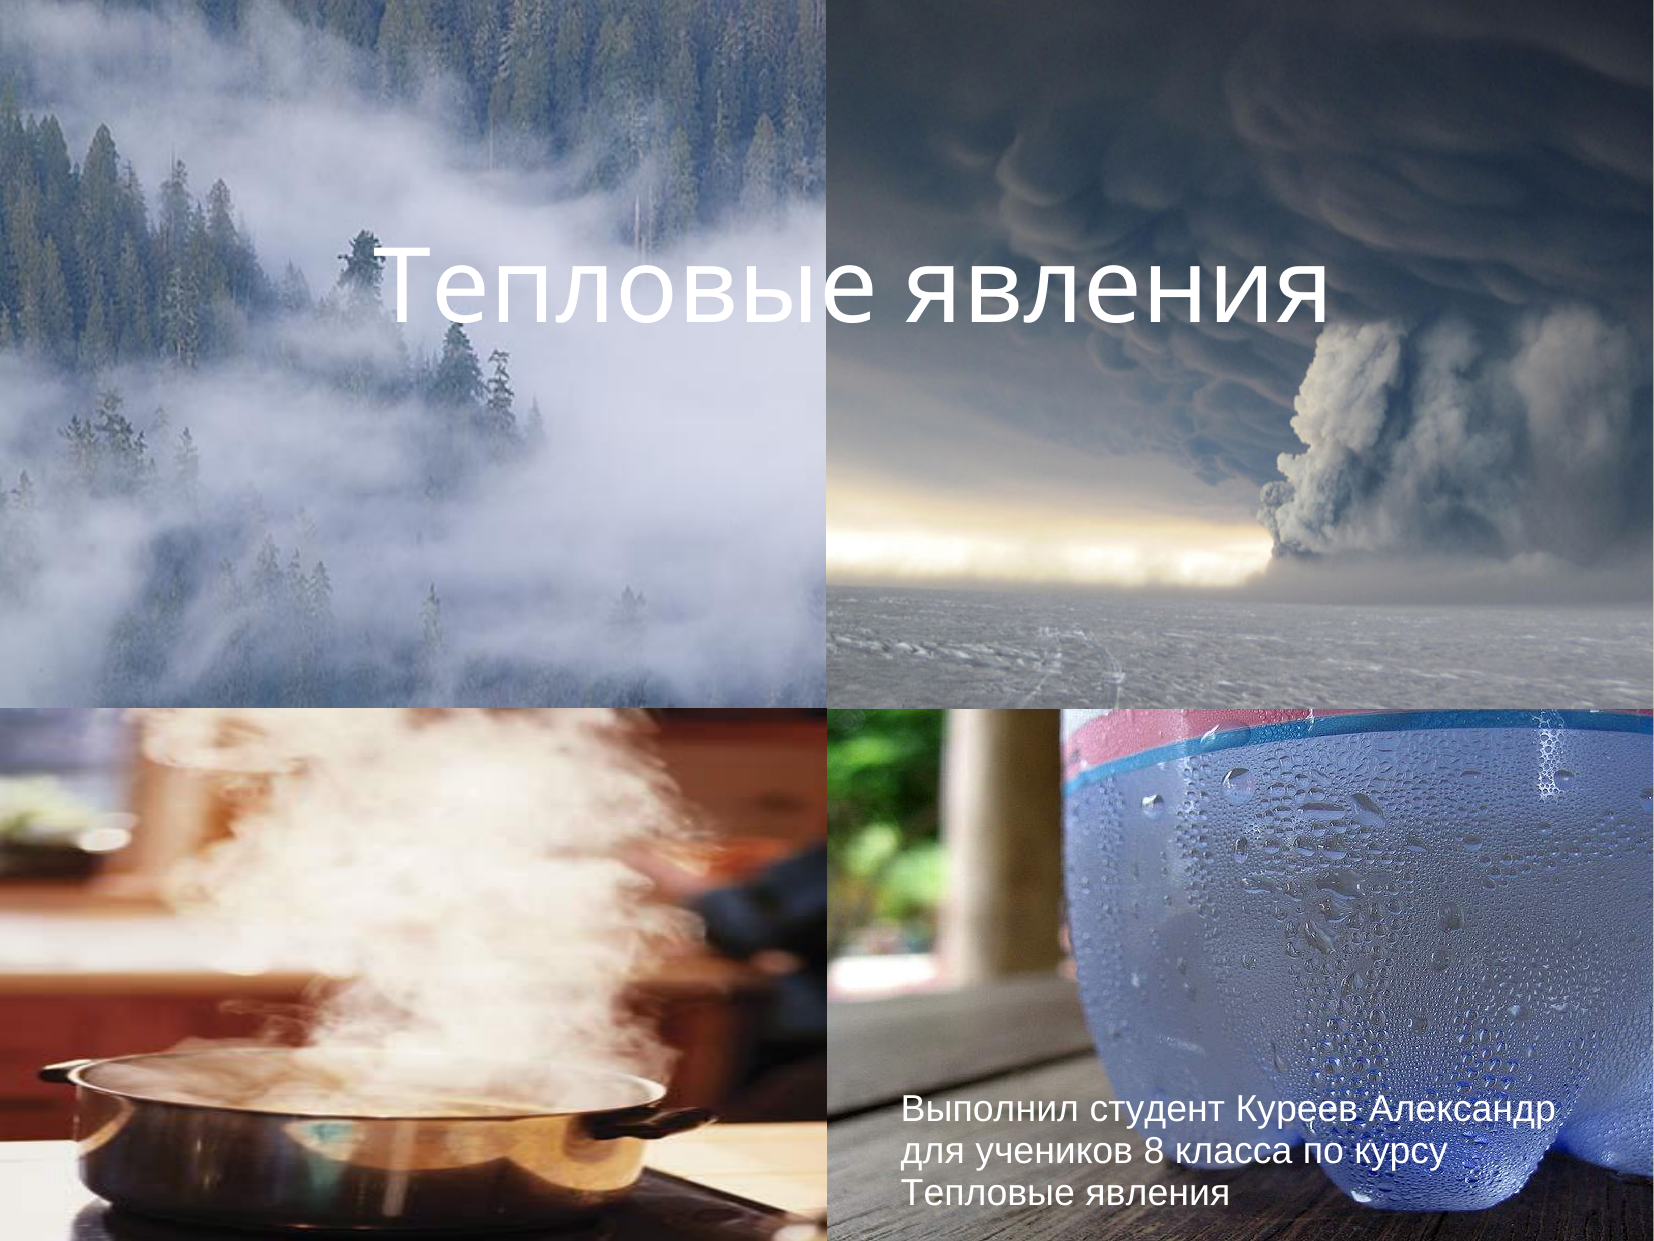

Тепловые явления
Выполнил студент Куреев Александр для учеников 8 класса по курсу Тепловые явления